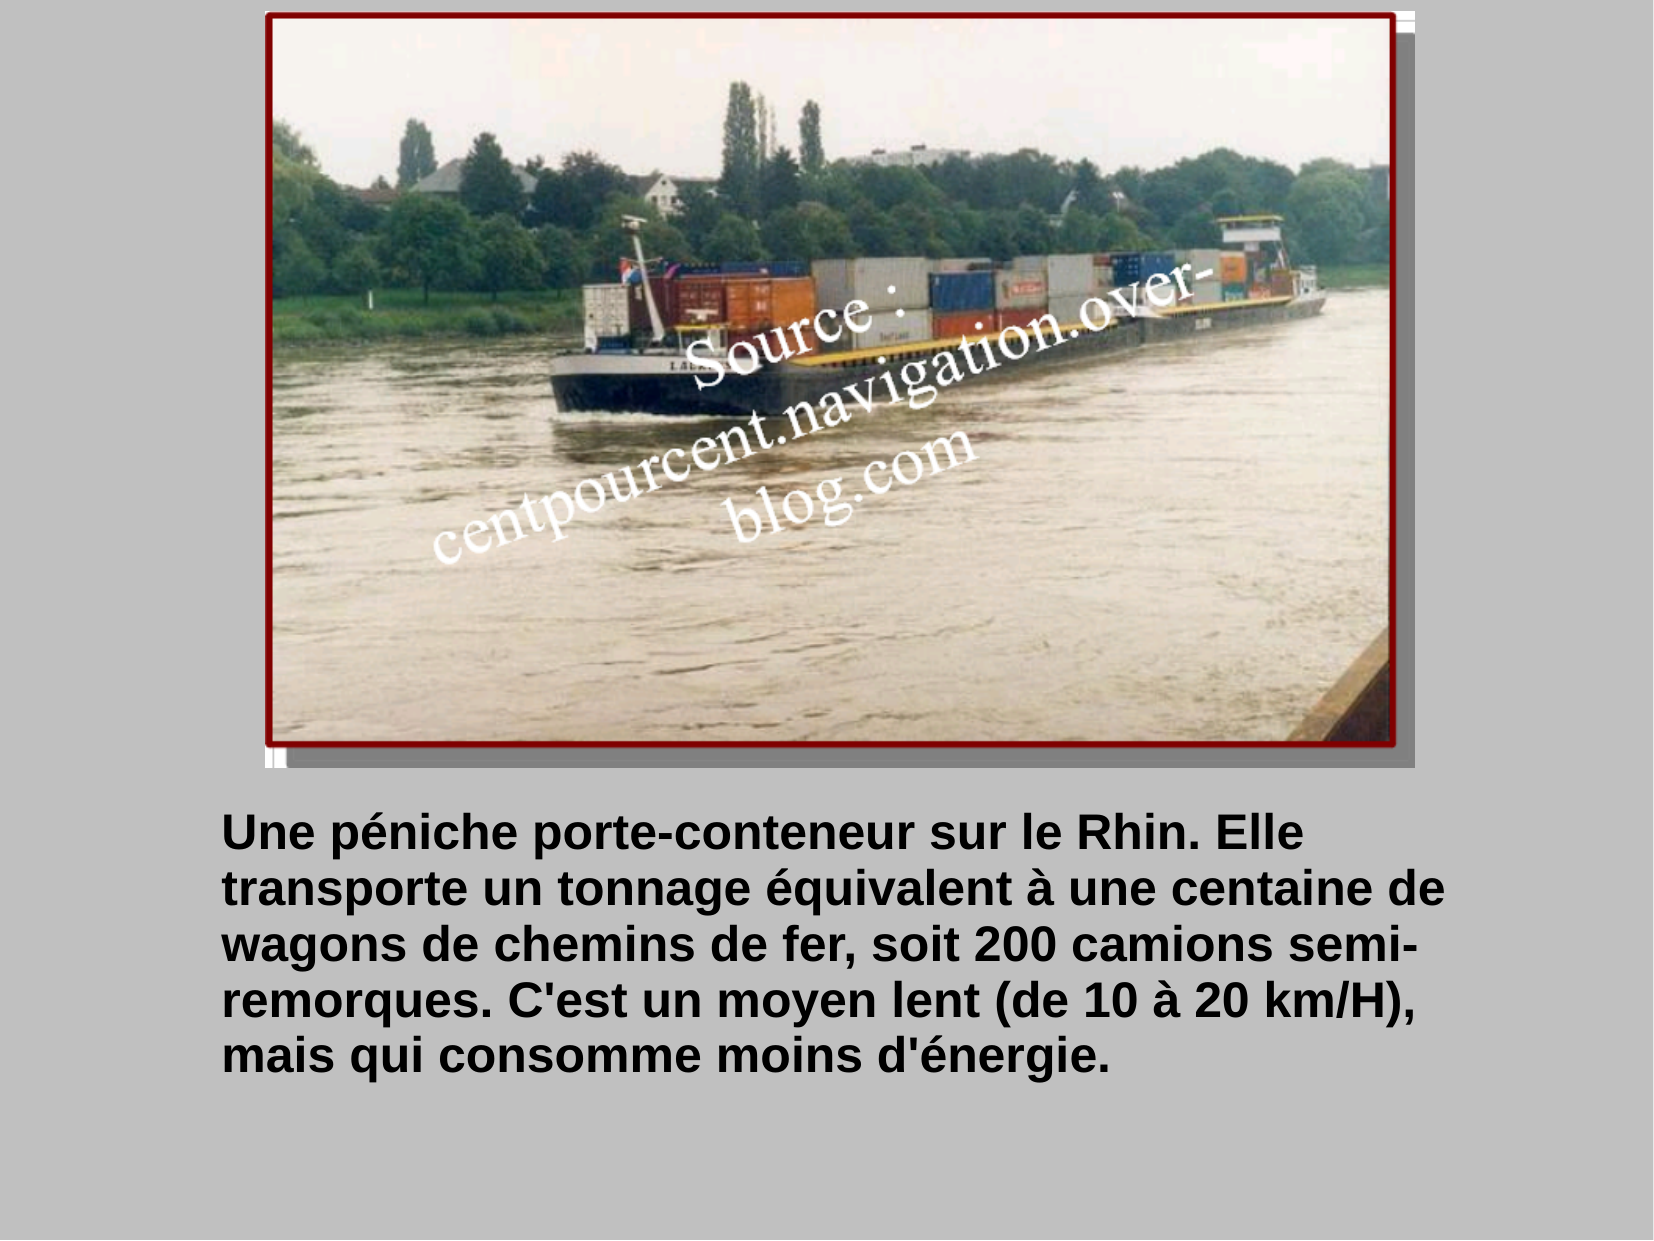

Une péniche porte-conteneur sur le Rhin. Elle transporte un tonnage équivalent à une centaine de wagons de chemins de fer, soit 200 camions semi-remorques. C'est un moyen lent (de 10 à 20 km/H), mais qui consomme moins d'énergie.